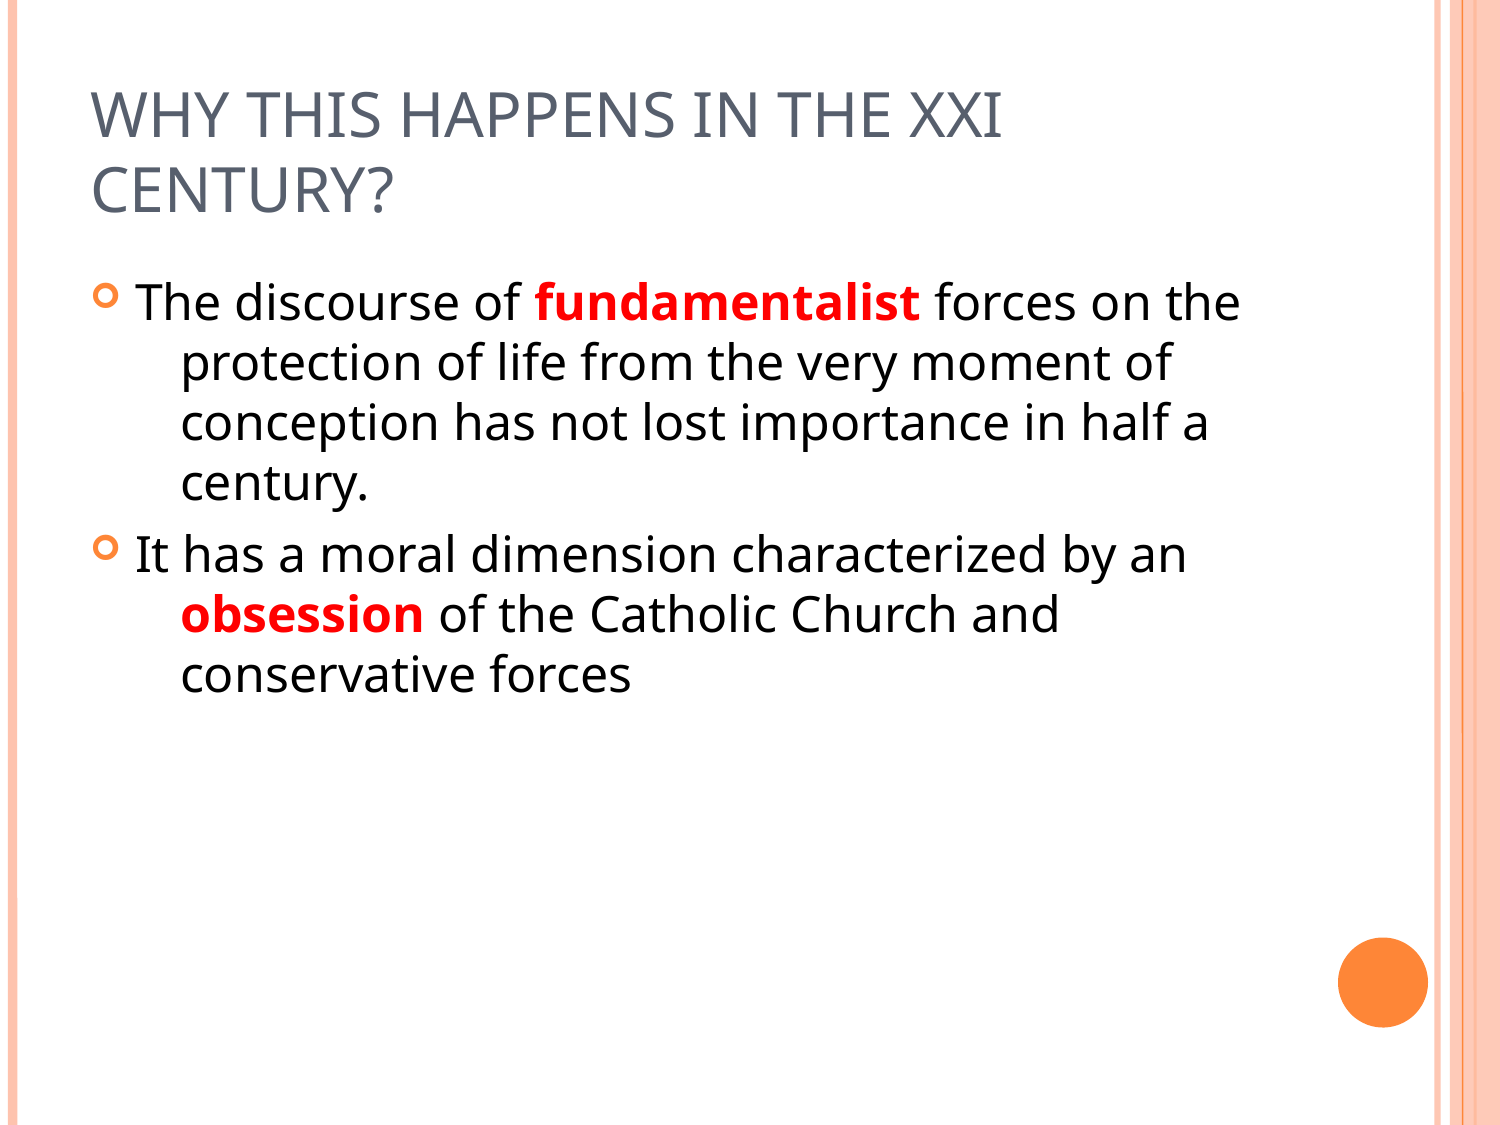

Why this happens in the XXI century?
# The discourse of fundamentalist forces on the protection of life from the very moment of conception has not lost importance in half a century.
It has a moral dimension characterized by an obsession of the Catholic Church and conservative forces